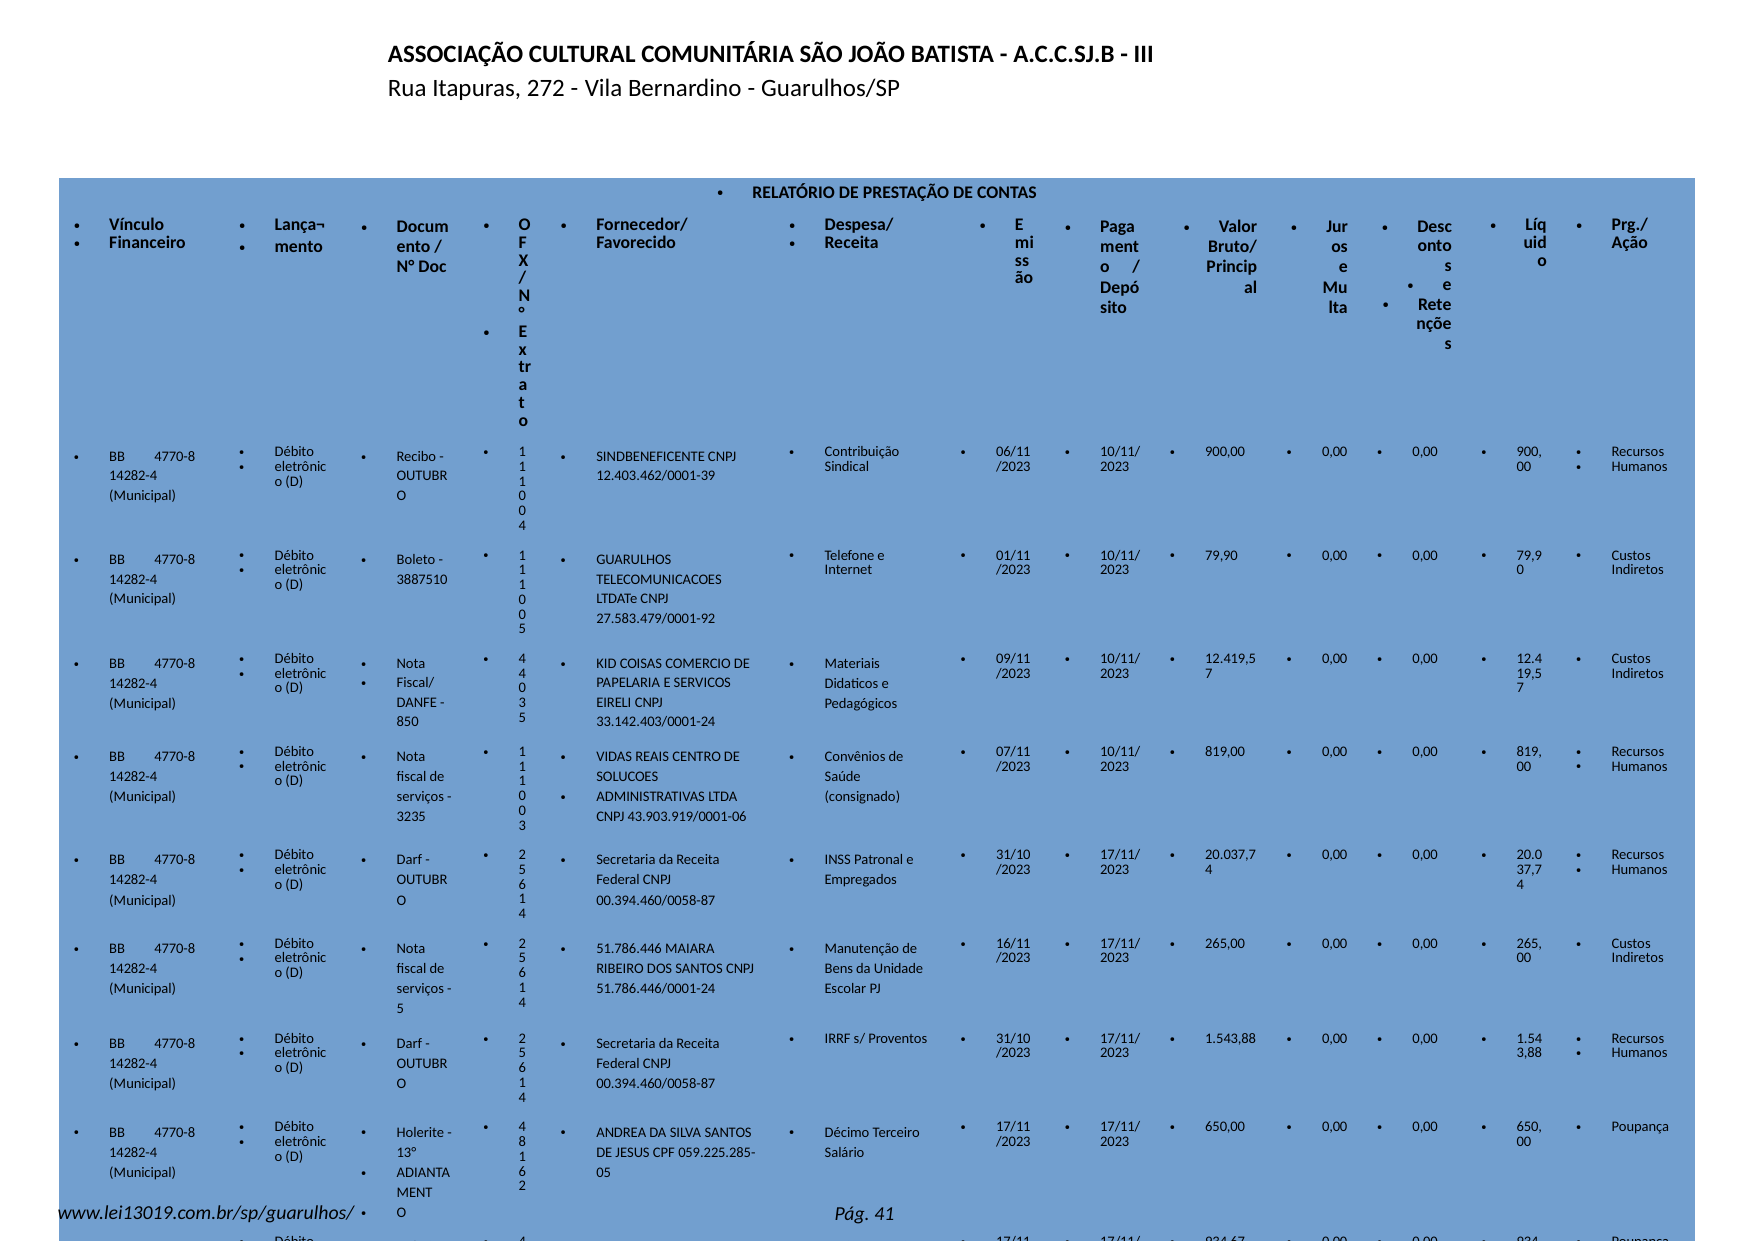

ASSOCIAÇÃO CULTURAL COMUNITÁRIA SÃO JOÃO BATISTA - A.C.C.SJ.B - III
Rua Itapuras, 272 - Vila Bernardino - Guarulhos/SP
| RELATÓRIO DE PRESTAÇÃO DE CONTAS | | | | | | | | | | | | |
| --- | --- | --- | --- | --- | --- | --- | --- | --- | --- | --- | --- | --- |
| Vínculo Financeiro | Lança¬ mento | Documento / N° Doc | OFX/N° Extrato | Fornecedor/ Favorecido | Despesa/ Receita | Emissão | Pagamento / Depósito | Valor Bruto/ Principal | Juros e Multa | Descontos e Retenções | Líquido | Prg./Ação |
| BB 4770-8 14282-4 (Municipal) | Débito eletrônico (D) | Recibo -OUTUBRO | 111004 | SINDBENEFICENTE CNPJ 12.403.462/0001-39 | Contribuição Sindical | 06/11/2023 | 10/11/2023 | 900,00 | 0,00 | 0,00 | 900,00 | Recursos Humanos |
| BB 4770-8 14282-4 (Municipal) | Débito eletrônico (D) | Boleto -3887510 | 111005 | GUARULHOS TELECOMUNICACOES LTDATe CNPJ 27.583.479/0001-92 | Telefone e Internet | 01/11/2023 | 10/11/2023 | 79,90 | 0,00 | 0,00 | 79,90 | Custos Indiretos |
| BB 4770-8 14282-4 (Municipal) | Débito eletrônico (D) | Nota Fiscal/DANFE -850 | 44035 | KID COISAS COMERCIO DE PAPELARIA E SERVICOS EIRELI CNPJ 33.142.403/0001-24 | Materiais Didaticos e Pedagógicos | 09/11/2023 | 10/11/2023 | 12.419,57 | 0,00 | 0,00 | 12.419,57 | Custos Indiretos |
| BB 4770-8 14282-4 (Municipal) | Débito eletrônico (D) | Nota fiscal de serviços -3235 | 111003 | VIDAS REAIS CENTRO DE SOLUCOES ADMINISTRATIVAS LTDA CNPJ 43.903.919/0001-06 | Convênios de Saúde (consignado) | 07/11/2023 | 10/11/2023 | 819,00 | 0,00 | 0,00 | 819,00 | Recursos Humanos |
| BB 4770-8 14282-4 (Municipal) | Débito eletrônico (D) | Darf -OUTUBRO | 25614 | Secretaria da Receita Federal CNPJ 00.394.460/0058-87 | INSS Patronal e Empregados | 31/10/2023 | 17/11/2023 | 20.037,74 | 0,00 | 0,00 | 20.037,74 | Recursos Humanos |
| BB 4770-8 14282-4 (Municipal) | Débito eletrônico (D) | Nota fiscal de serviços - 5 | 25614 | 51.786.446 MAIARA RIBEIRO DOS SANTOS CNPJ 51.786.446/0001-24 | Manutenção de Bens da Unidade Escolar PJ | 16/11/2023 | 17/11/2023 | 265,00 | 0,00 | 0,00 | 265,00 | Custos Indiretos |
| BB 4770-8 14282-4 (Municipal) | Débito eletrônico (D) | Darf -OUTUBRO | 25614 | Secretaria da Receita Federal CNPJ 00.394.460/0058-87 | IRRF s/ Proventos | 31/10/2023 | 17/11/2023 | 1.543,88 | 0,00 | 0,00 | 1.543,88 | Recursos Humanos |
| BB 4770-8 14282-4 (Municipal) | Débito eletrônico (D) | Holerite - 13° ADIANTAMENT O | 48162 | ANDREA DA SILVA SANTOS DE JESUS CPF 059.225.285-05 | Décimo Terceiro Salário | 17/11/2023 | 17/11/2023 | 650,00 | 0,00 | 0,00 | 650,00 | Poupança |
| BB 4770-8 14282-4 (Municipal) | Débito eletrônico (D) | Holerite - 13° ADIANTAMENT O | 48162 | BRUNA MAIA FRANCO CPF 466.219.428-85 | Décimo Terceiro Salário | 17/11/2023 | 17/11/2023 | 934,67 | 0,00 | 0,00 | 934,67 | Poupança |
| BB 4770-8 14282-4 (Municipal) | Débito eletrônico (D) | Holerite - 13° ADIANTAMENT O | 48162 | CARLA NATHALY ALVES DA SILVA SANTANA CPF 080.076.854-05 | Décimo Terceiro Salário | 17/11/2023 | 17/11/2023 | 1.197,33 | 0,00 | 0,00 | 1.197,33 | Poupança |
| BB 4770-8 14282-4 (Municipal) | Débito eletrônico (D) | Holerite - 13° ADIANTAMENT O | 48162 | CLECIA MARIA AVELINO DE BRITO CPF 066.319.524-17 | Décimo Terceiro Salário | 17/11/2023 | 17/11/2023 | 934,67 | 0,00 | 0,00 | 934,67 | Poupança |
| BB 4770-8 14282-4 (Municipal) | Débito eletrônico (D) | Holerite - 13° ADIANTAMENT O | 48162 | EDNA MOIZINHO DA SILVA CPF 350.013.758-00 | Décimo Terceiro Salário | 17/11/2023 | 17/11/2023 | 1.285,17 | 0,00 | 0,00 | 1.285,17 | Poupança |
www.lei13019.com.br/sp/guarulhos/
Pág. 41